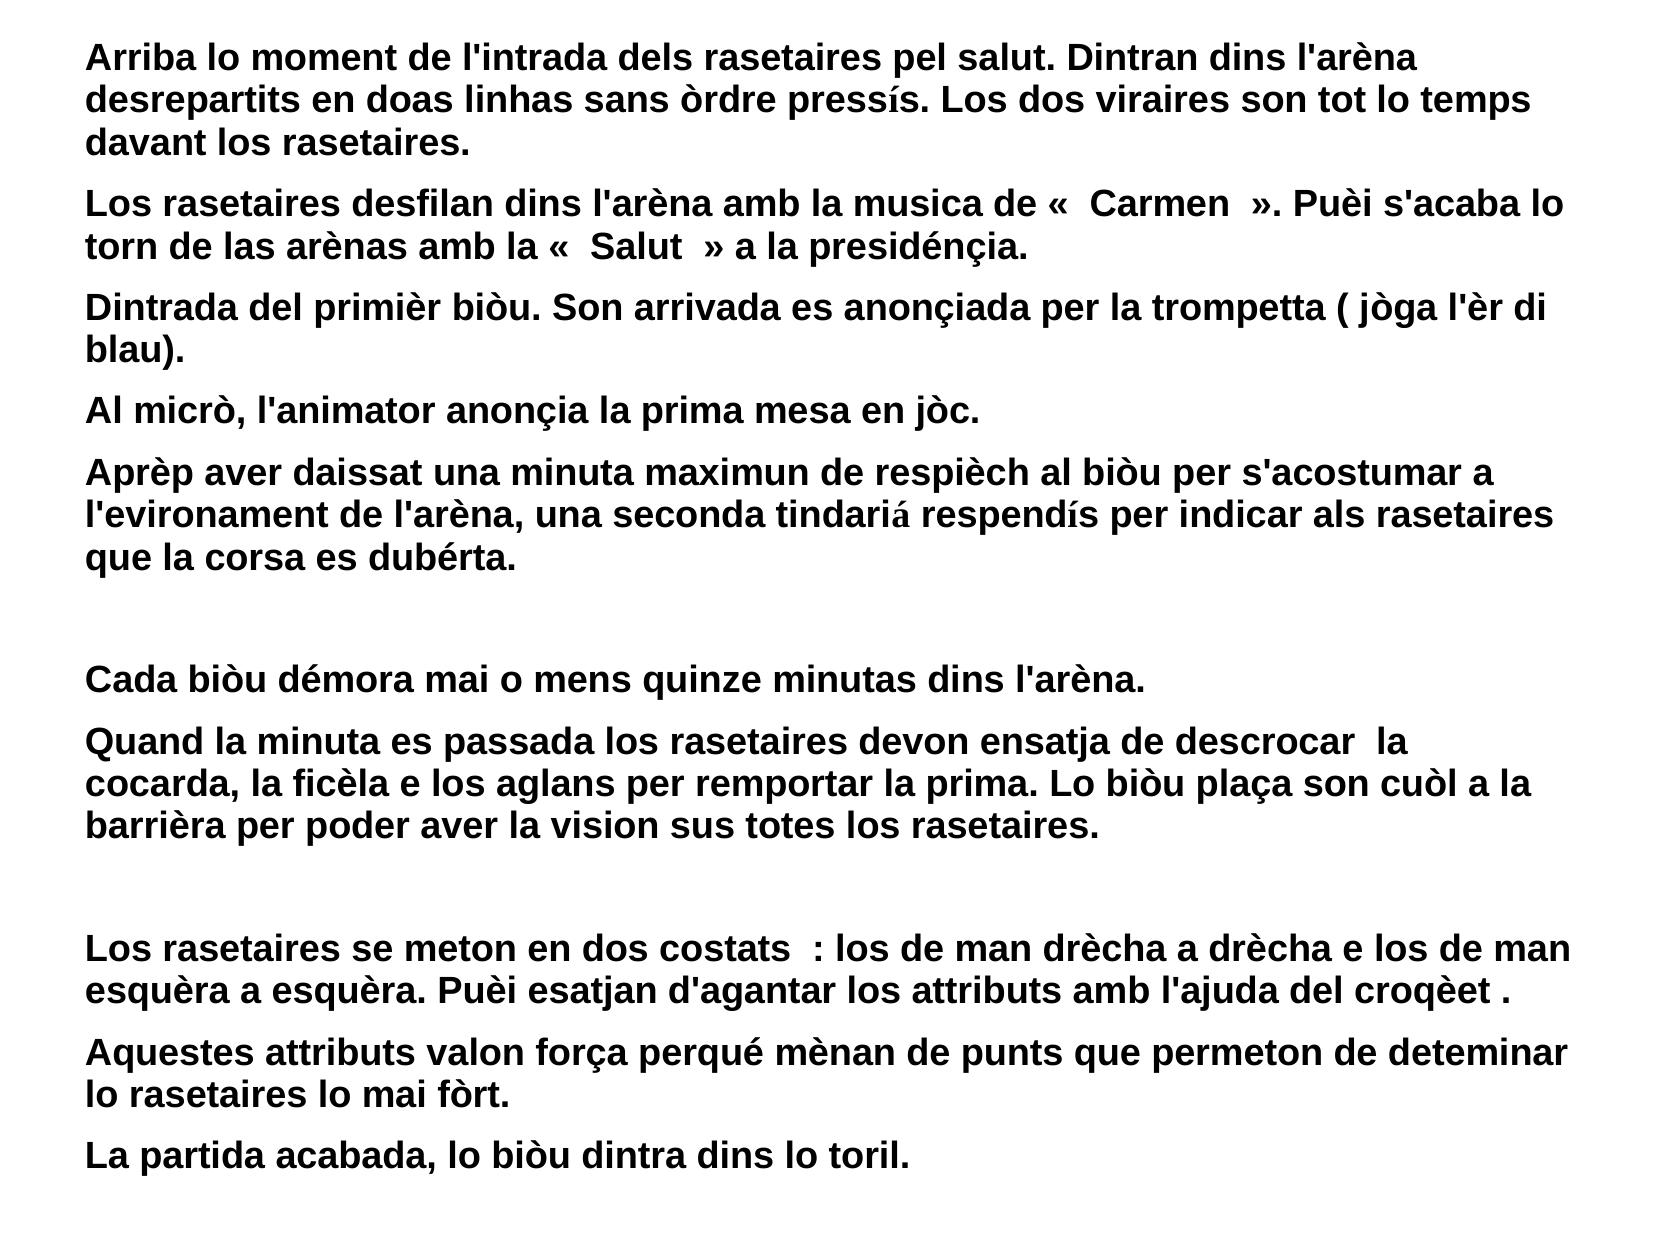

# Arriba lo moment de l'intrada dels rasetaires pel salut. Dintran dins l'arèna desrepartits en doas linhas sans òrdre pressís. Los dos viraires son tot lo temps davant los rasetaires.
Los rasetaires desfilan dins l'arèna amb la musica de «  Carmen  ». Puèi s'acaba lo torn de las arènas amb la «  Salut  » a la presidénçia.
Dintrada del primièr biòu. Son arrivada es anonçiada per la trompetta ( jòga l'èr di blau).
Al micrò, l'animator anonçia la prima mesa en jòc.
Aprèp aver daissat una minuta maximun de respièch al biòu per s'acostumar a l'evironament de l'arèna, una seconda tindariá respendís per indicar als rasetaires que la corsa es dubérta.
Cada biòu démora mai o mens quinze minutas dins l'arèna.
Quand la minuta es passada los rasetaires devon ensatja de descrocar la cocarda, la ficèla e los aglans per remportar la prima. Lo biòu plaça son cuòl a la barrièra per poder aver la vision sus totes los rasetaires.
Los rasetaires se meton en dos costats  : los de man drècha a drècha e los de man esquèra a esquèra. Puèi esatjan d'agantar los attributs amb l'ajuda del croqèet .
Aquestes attributs valon força perqué mènan de punts que permeton de deteminar lo rasetaires lo mai fòrt.
La partida acabada, lo biòu dintra dins lo toril.